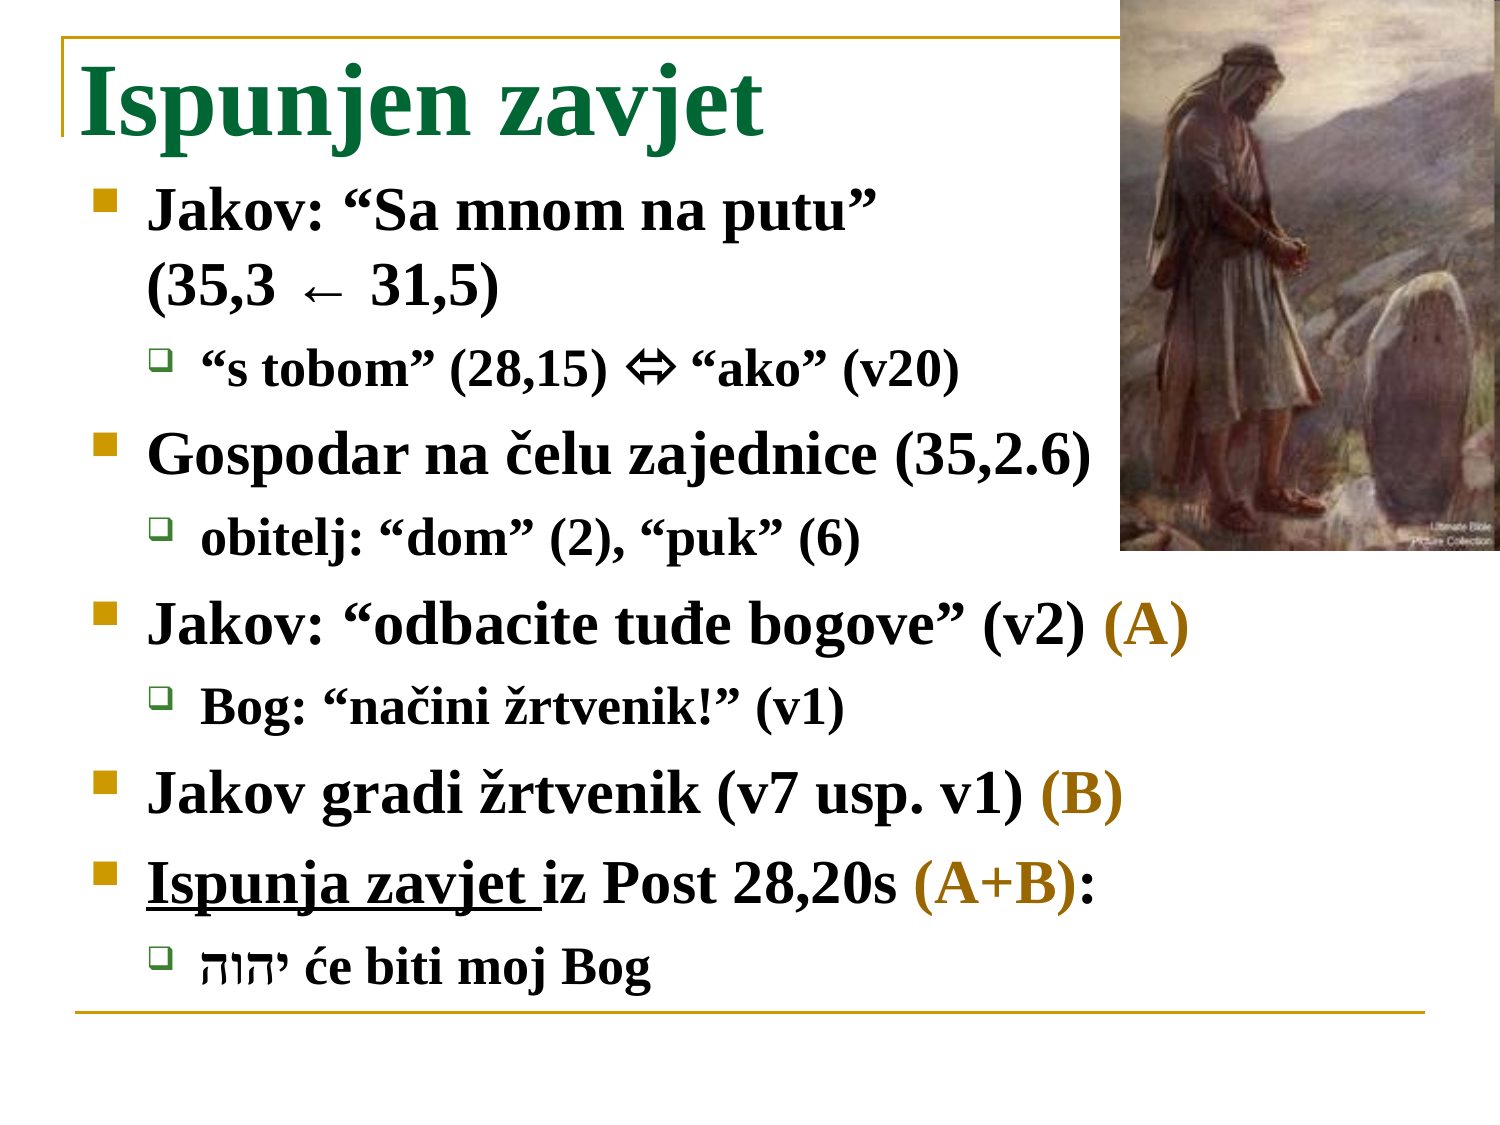

# Ispunjen zavjet
Jakov: “Sa mnom na putu”
(35,3 ← 31,5)
“s tobom” (28,15)  “ako” (v20)
Gospodar na čelu zajednice (35,2.6)
obitelj: “dom” (2), “puk” (6)
Jakov: “odbacite tuđe bogove” (v2) (A)
Bog: “načini žrtvenik!” (v1)
Jakov gradi žrtvenik (v7 usp. v1) (B)
Ispunja zavjet iz Post 28,20s (A+B):
יהוה će biti moj Bog